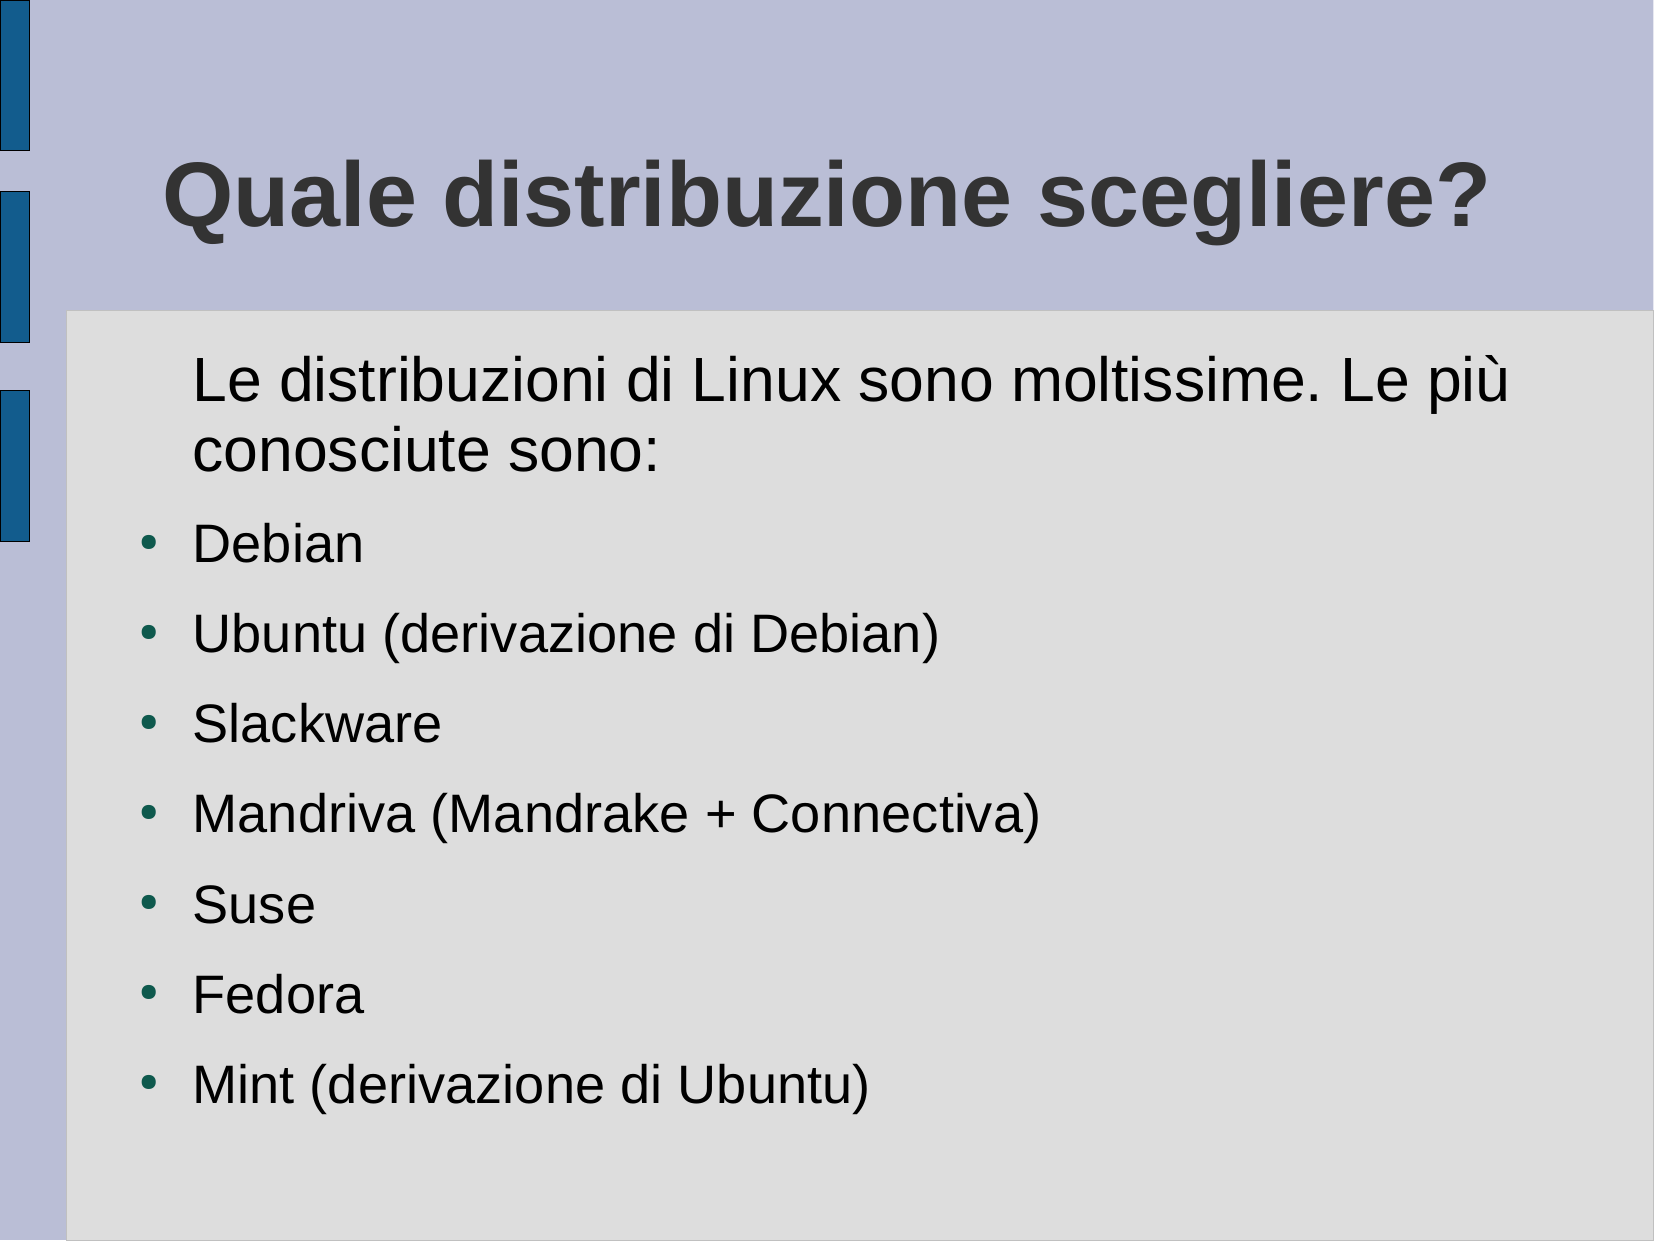

# Quale distribuzione scegliere?
Le distribuzioni di Linux sono moltissime. Le più conosciute sono:
Debian
Ubuntu (derivazione di Debian)
Slackware
Mandriva (Mandrake + Connectiva)
Suse
Fedora
Mint (derivazione di Ubuntu)